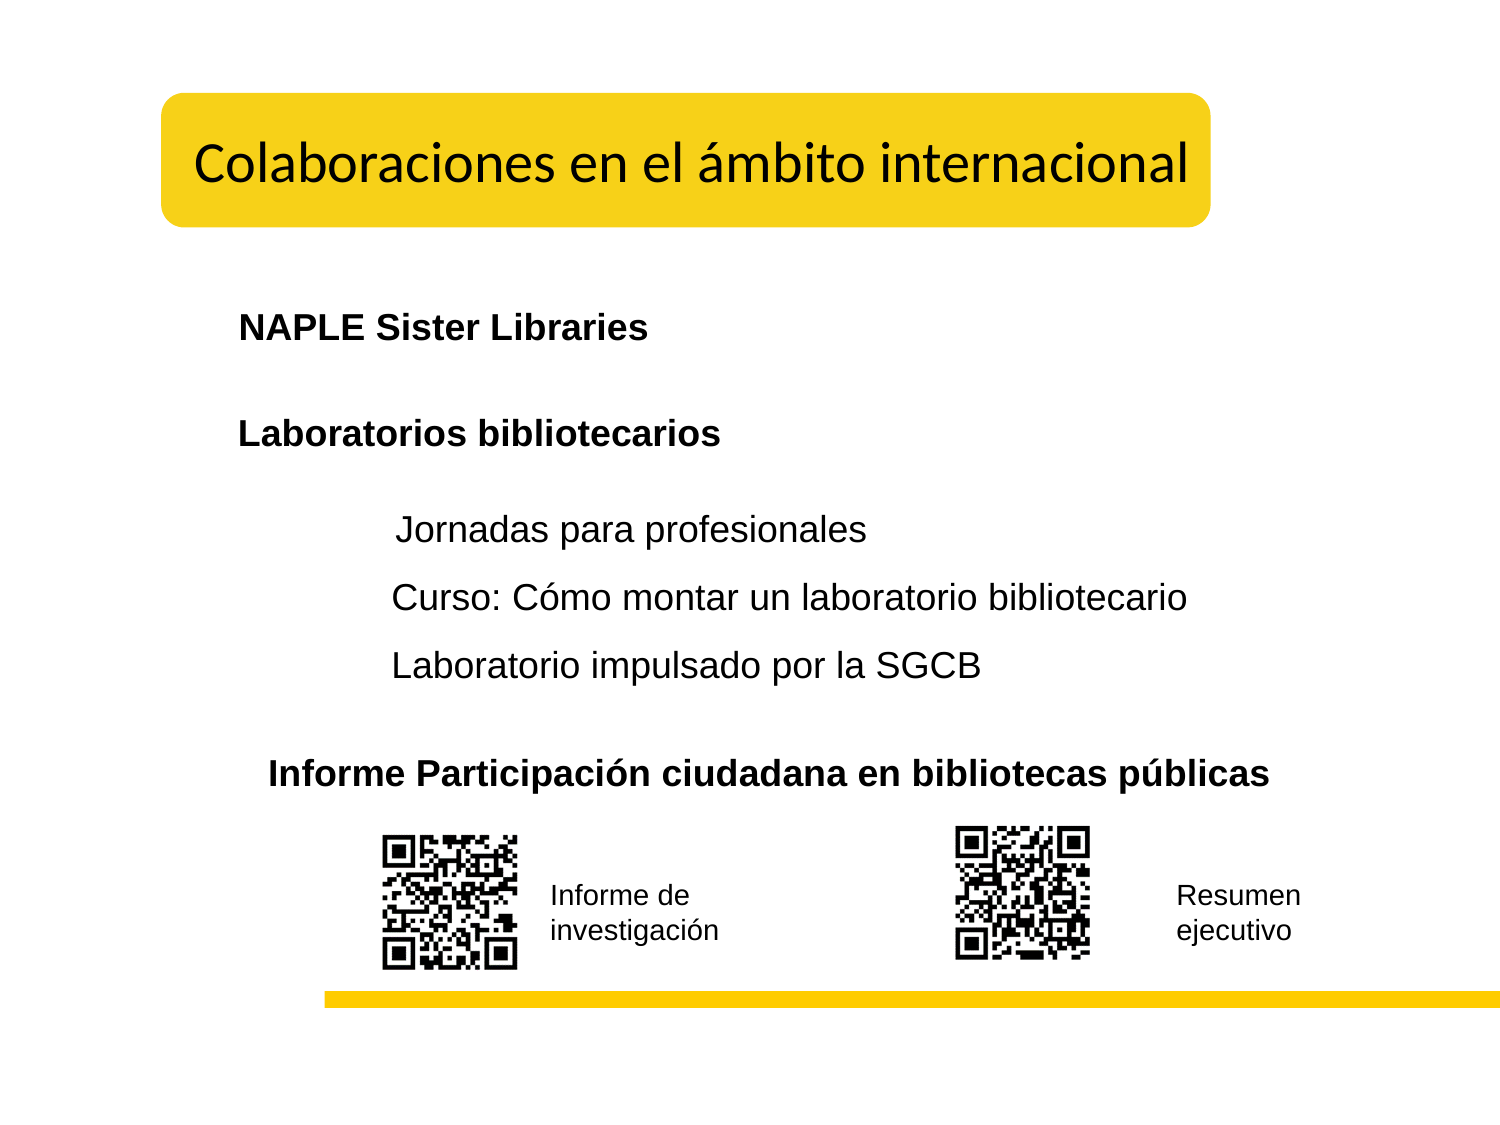

Colaboraciones en el ámbito internacional
# NAPLE Sister Libraries
 Laboratorios bibliotecarios
 Jornadas para profesionales
 Curso: Cómo montar un laboratorio bibliotecario
 Laboratorio impulsado por la SGCB
Informe Participación ciudadana en bibliotecas públicas
Informe de investigación
Resumen ejecutivo